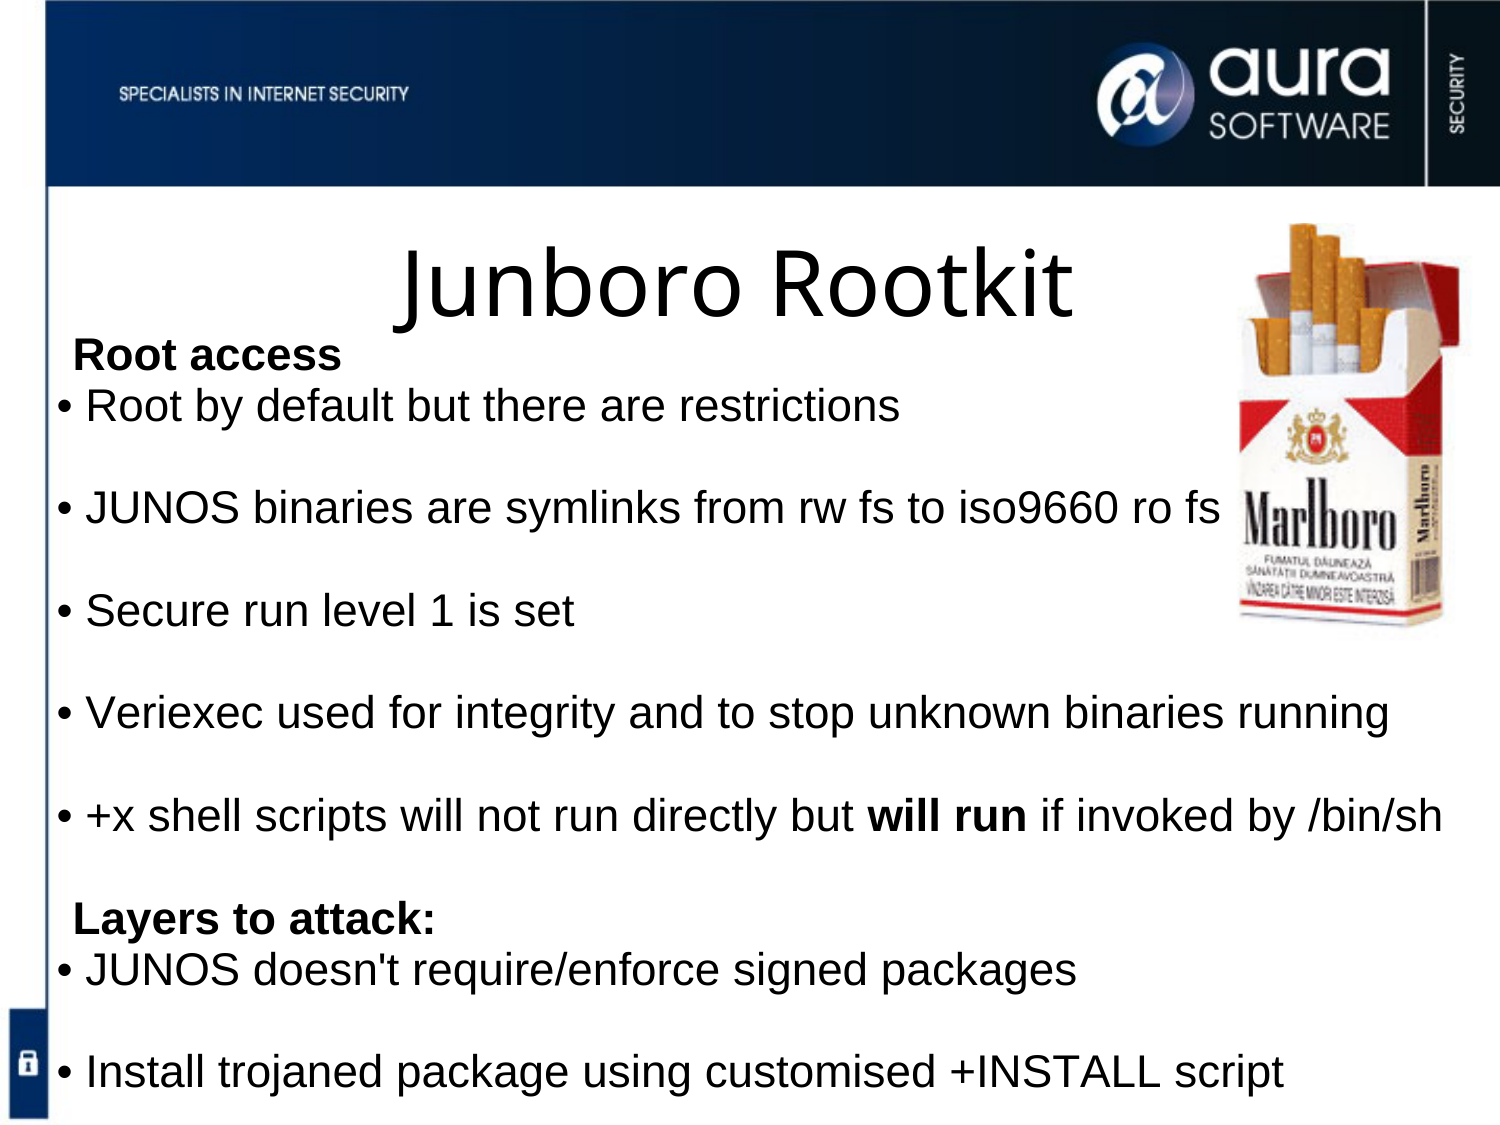

# Junboro Rootkit
Root access
 Root by default but there are restrictions
 JUNOS binaries are symlinks from rw fs to iso9660 ro fs
 Secure run level 1 is set
 Veriexec used for integrity and to stop unknown binaries running
 +x shell scripts will not run directly but will run if invoked by /bin/sh
Layers to attack:
 JUNOS doesn't require/enforce signed packages
 Install trojaned package using customised +INSTALL script